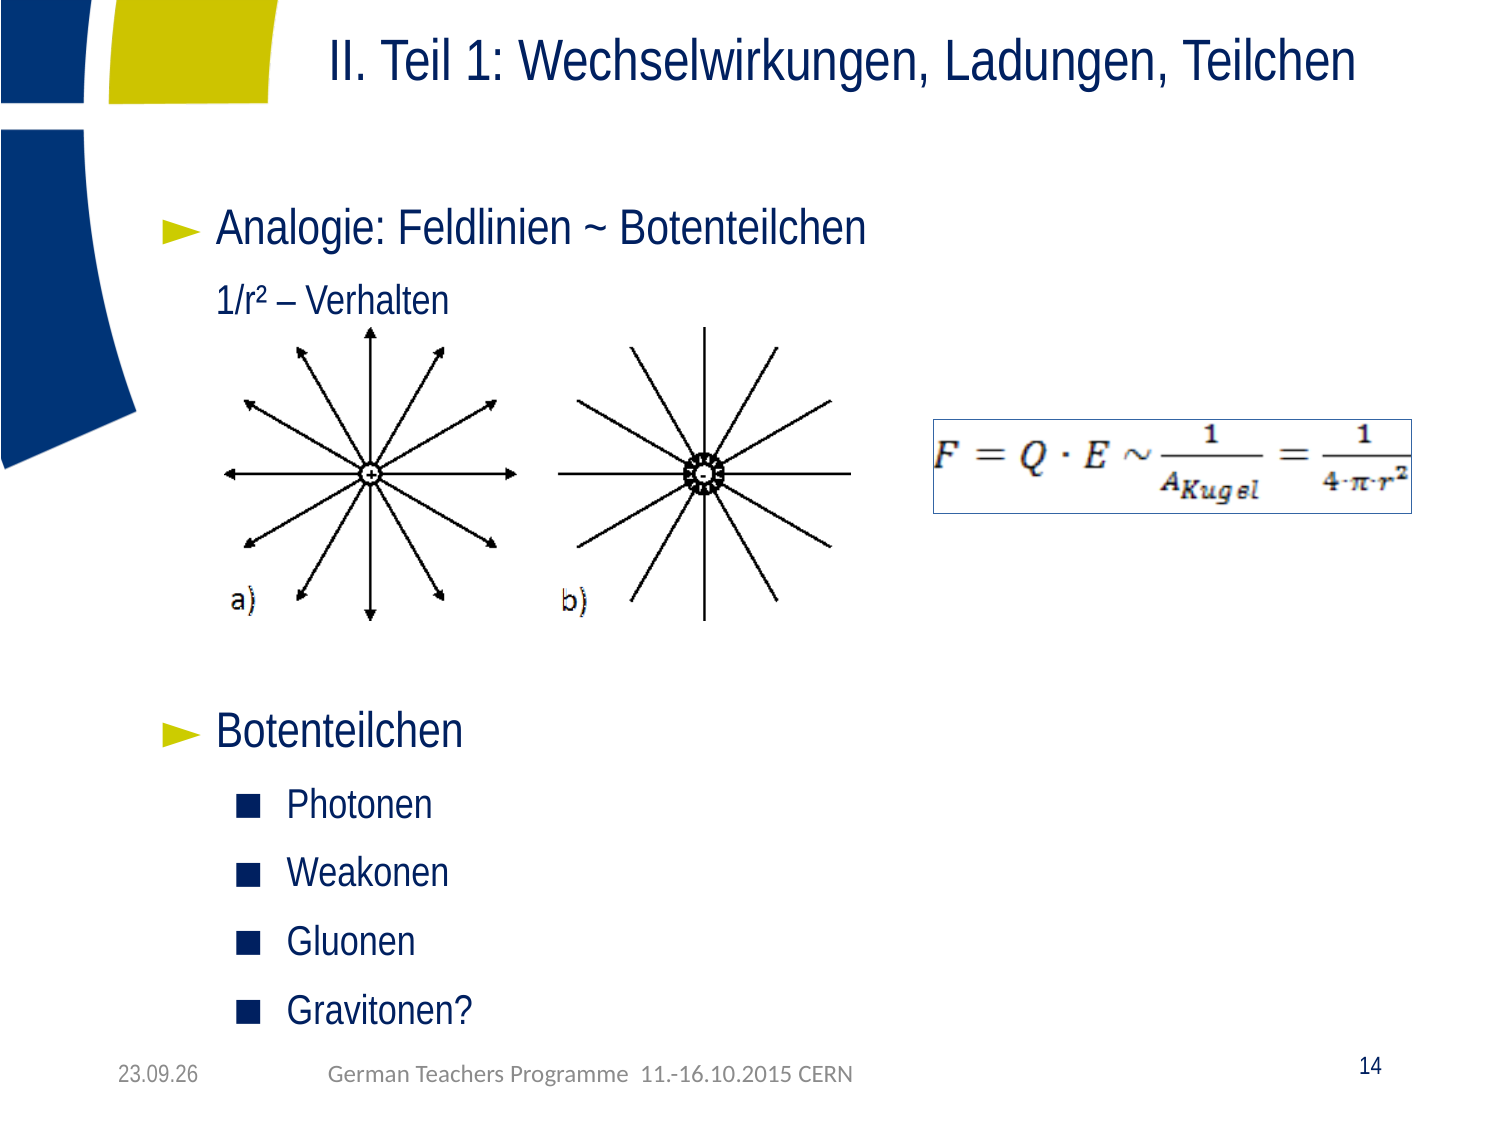

II. Teil 1: Wechselwirkungen, Ladungen, Teilchen
# Analogie: Feldlinien ~ Botenteilchen
1/r² – Verhalten
Botenteilchen
Photonen
Weakonen
Gluonen
Gravitonen?
German Teachers Programme 11.-16.10.2015 CERN